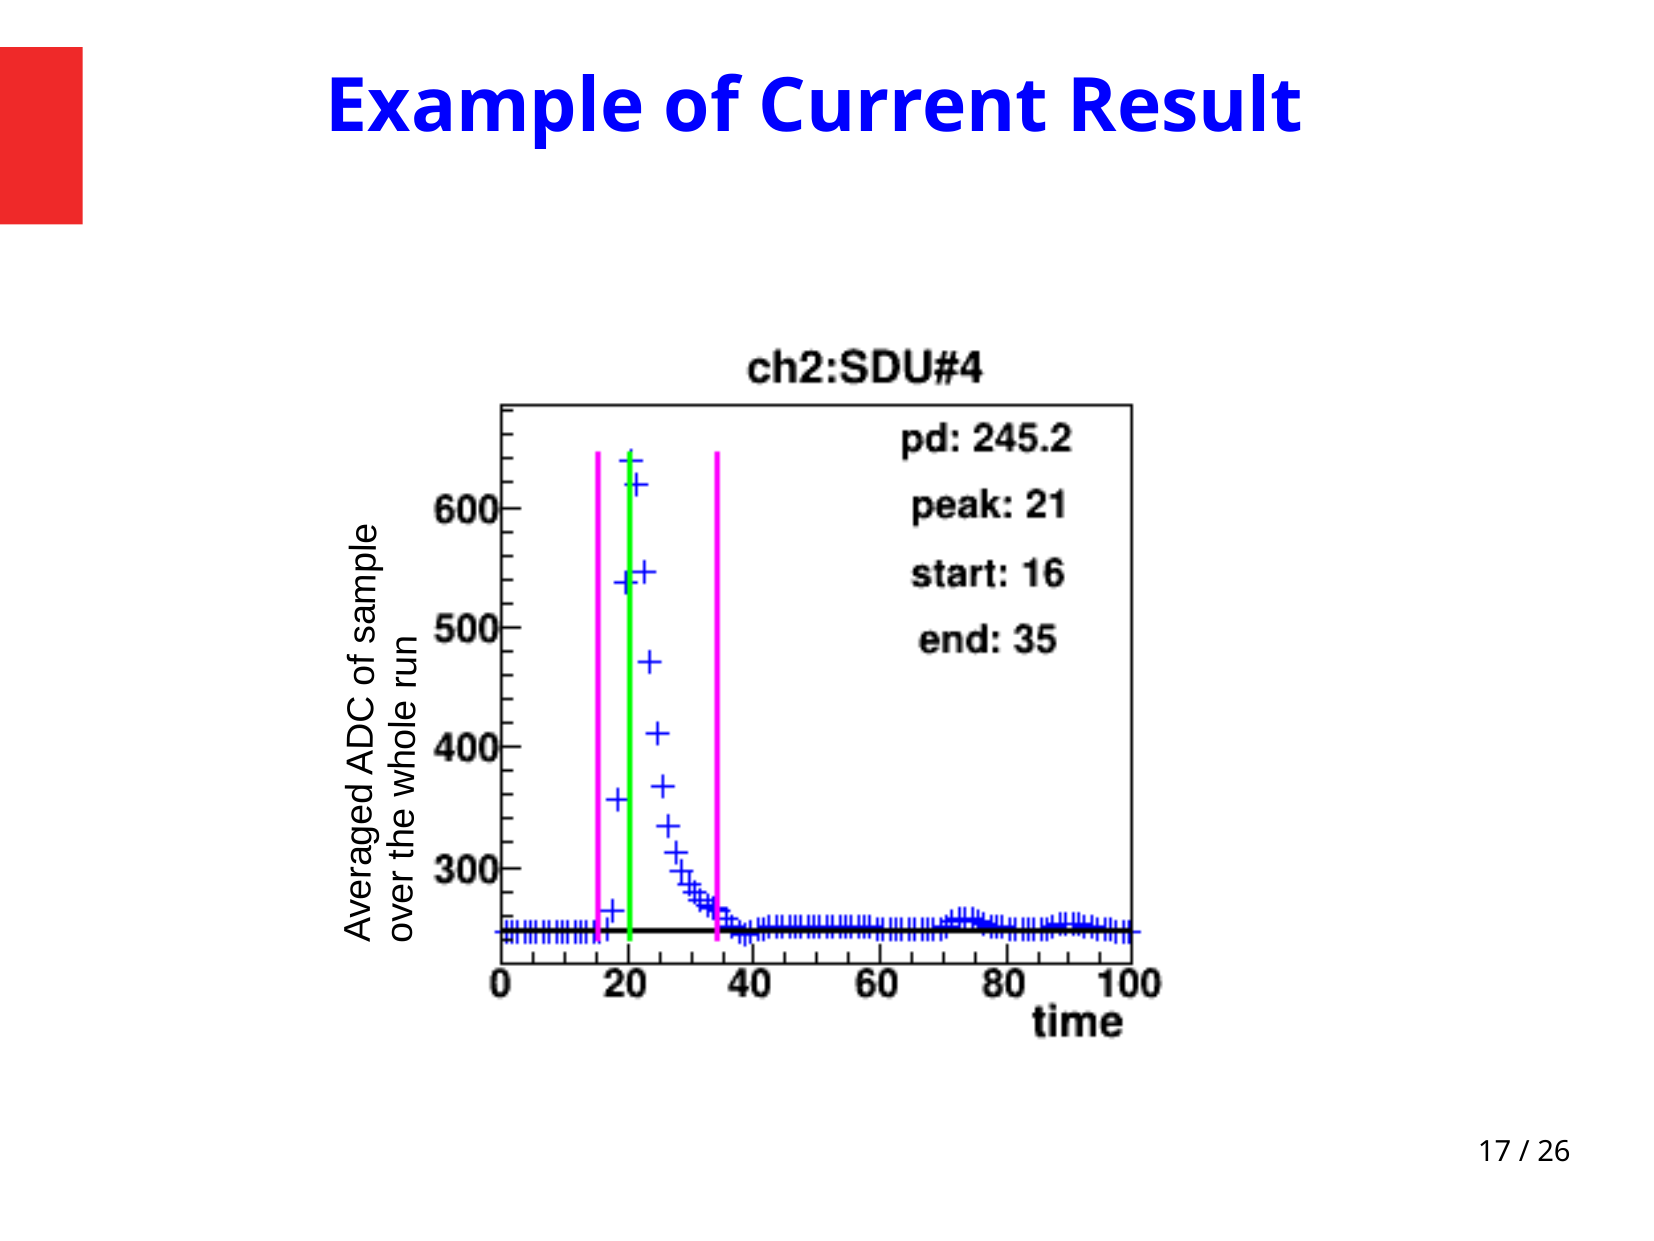

# Example of Current Result
Averaged ADC of sample over the whole run
17